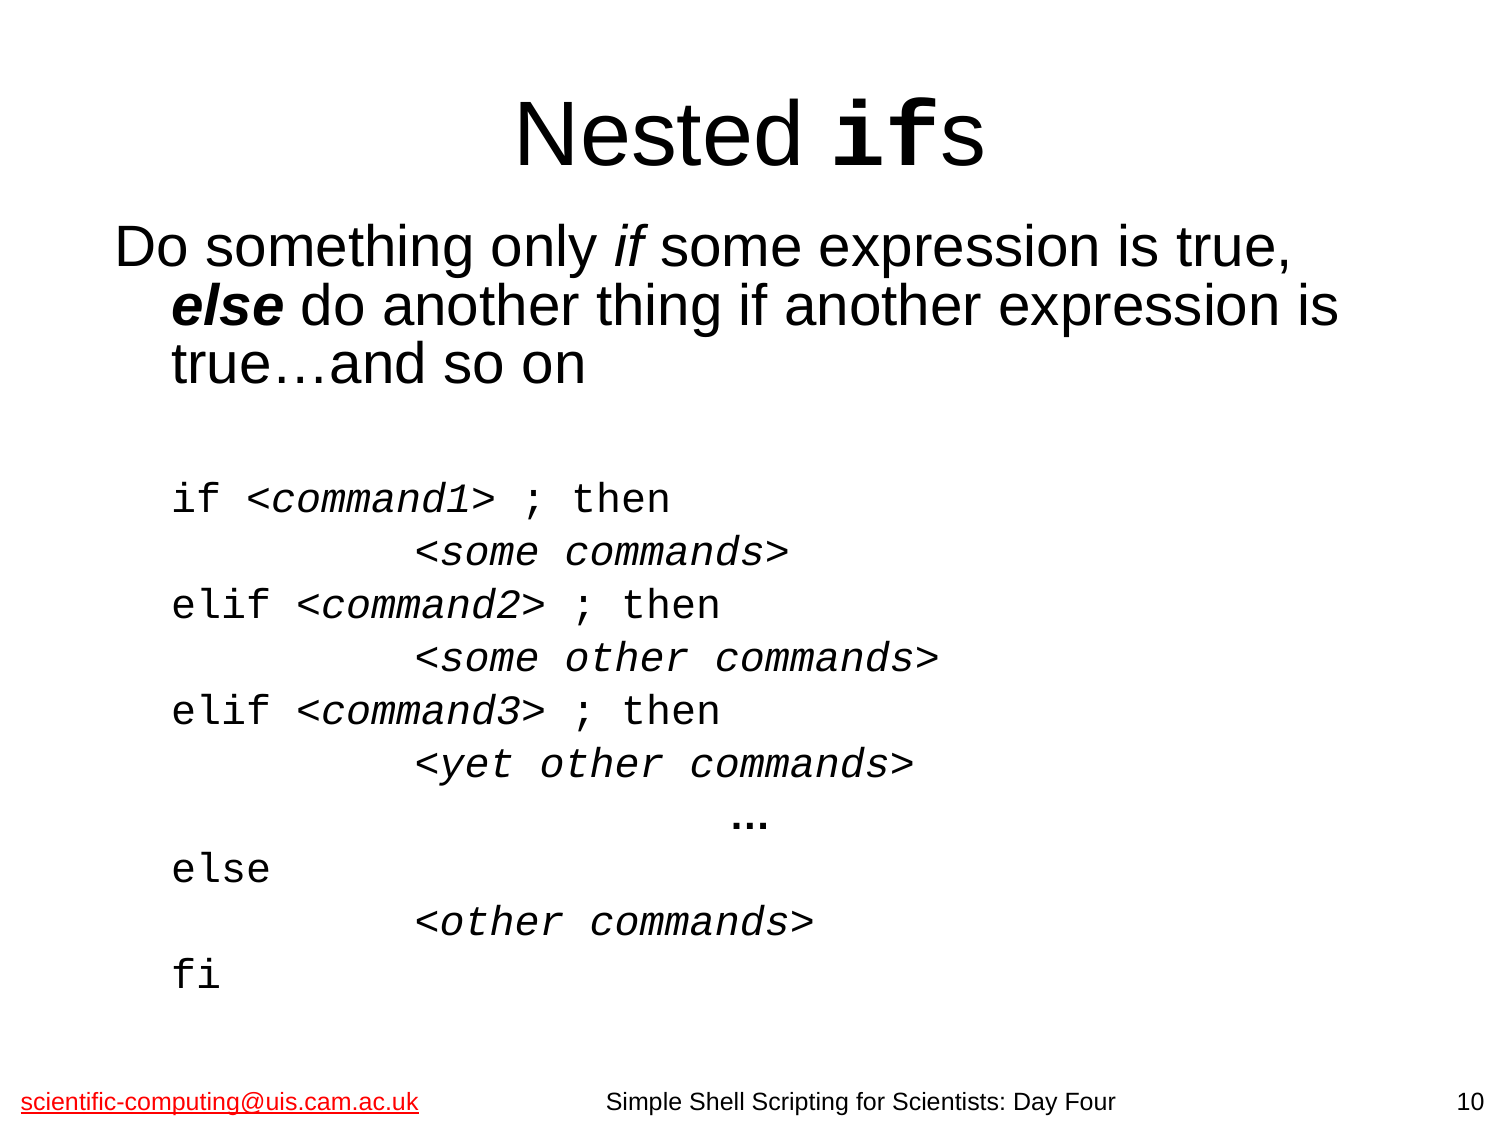

# Nested ifs
Do something only if some expression is true, else do another thing if another expression is true…and so on
	if <command1> ; then
			<some commands>
	elif <command2> ; then
			<some other commands>
	elif <command3> ; then
			<yet other commands>
…
	else
			<other commands>
	fi
escience-support@ucs.cam.ac.uk	Simple Shell Scripting for Scientists: Day Three
10